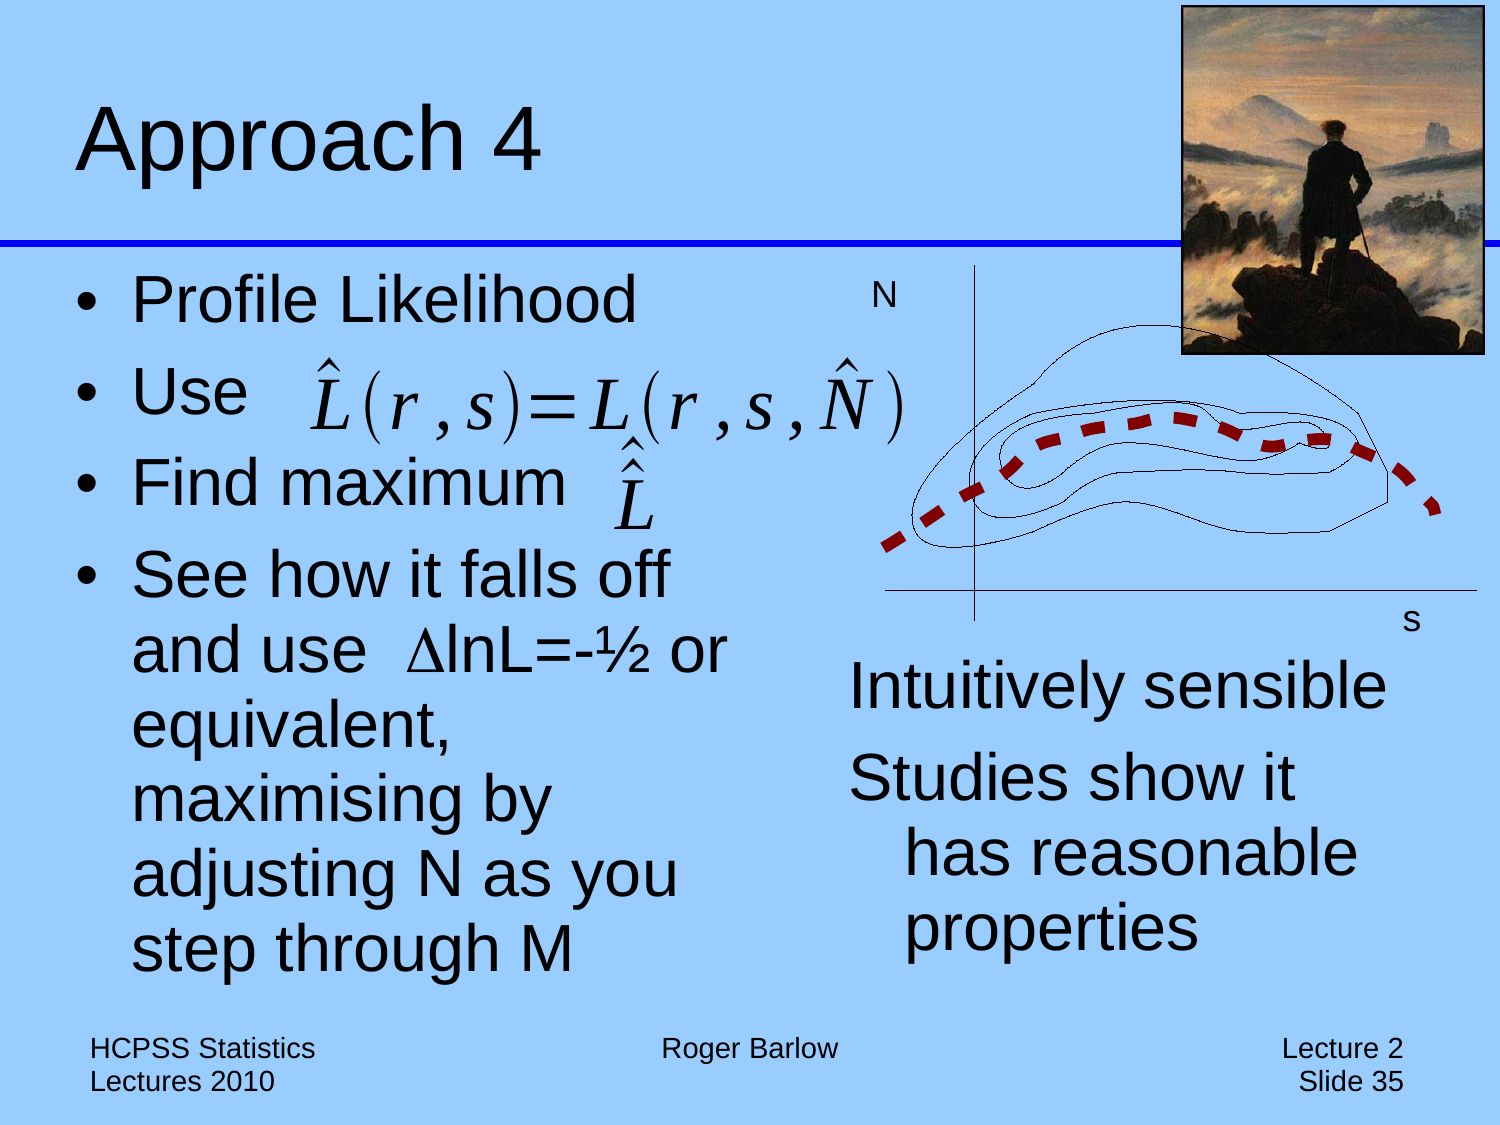

# Approach 4
Profile Likelihood
Use
Find maximum
See how it falls off and use lnL=-½ or equivalent, maximising by adjusting N as you step through M
N
s
Intuitively sensible
Studies show it has reasonable properties
35